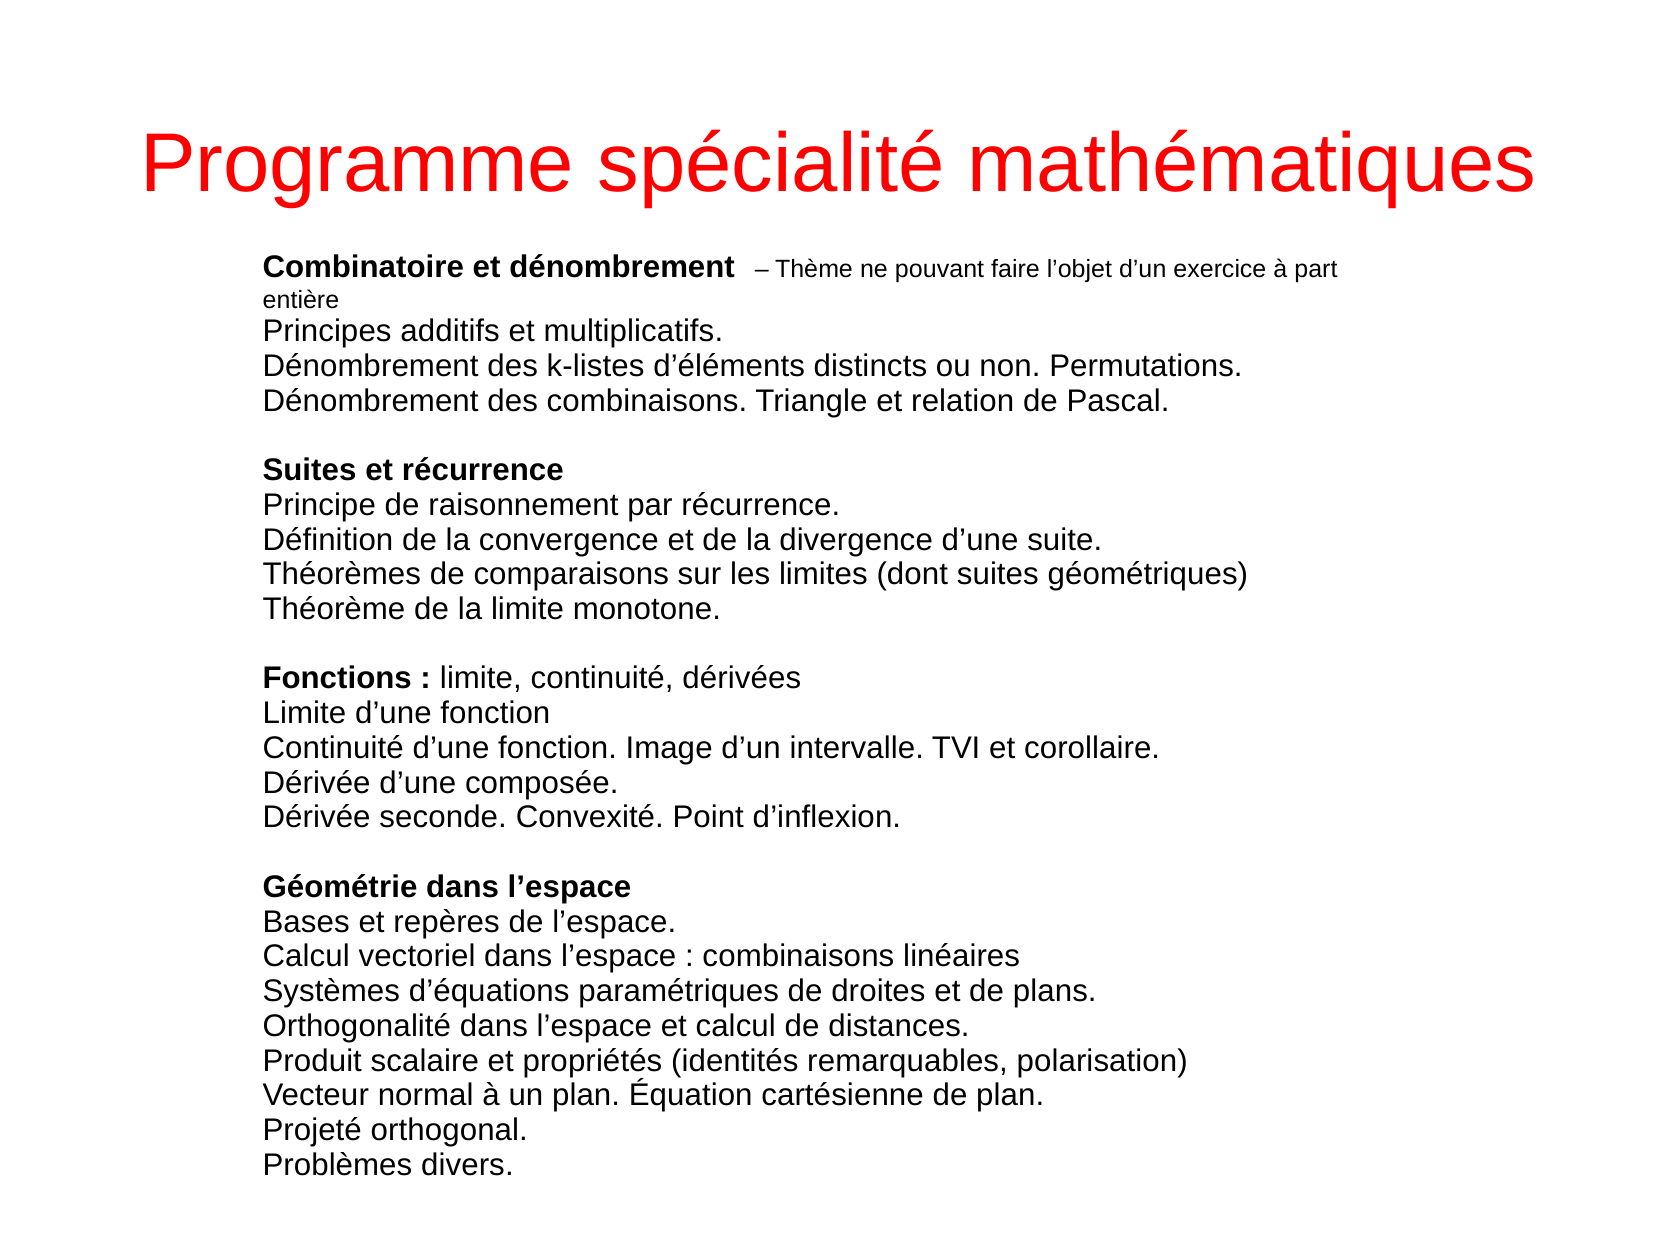

# Programme spécialité mathématiques
Combinatoire et dénombrement – Thème ne pouvant faire l’objet d’un exercice à part entière
Principes additifs et multiplicatifs.
Dénombrement des k-listes d’éléments distincts ou non. Permutations.
Dénombrement des combinaisons. Triangle et relation de Pascal.
Suites et récurrence
Principe de raisonnement par récurrence.
Définition de la convergence et de la divergence d’une suite.
Théorèmes de comparaisons sur les limites (dont suites géométriques)
Théorème de la limite monotone.
Fonctions : limite, continuité, dérivées
Limite d’une fonction
Continuité d’une fonction. Image d’un intervalle. TVI et corollaire.
Dérivée d’une composée.
Dérivée seconde. Convexité. Point d’inflexion.
Géométrie dans l’espace
Bases et repères de l’espace.
Calcul vectoriel dans l’espace : combinaisons linéaires
Systèmes d’équations paramétriques de droites et de plans.
Orthogonalité dans l’espace et calcul de distances.
Produit scalaire et propriétés (identités remarquables, polarisation)
Vecteur normal à un plan. Équation cartésienne de plan.
Projeté orthogonal.
Problèmes divers.